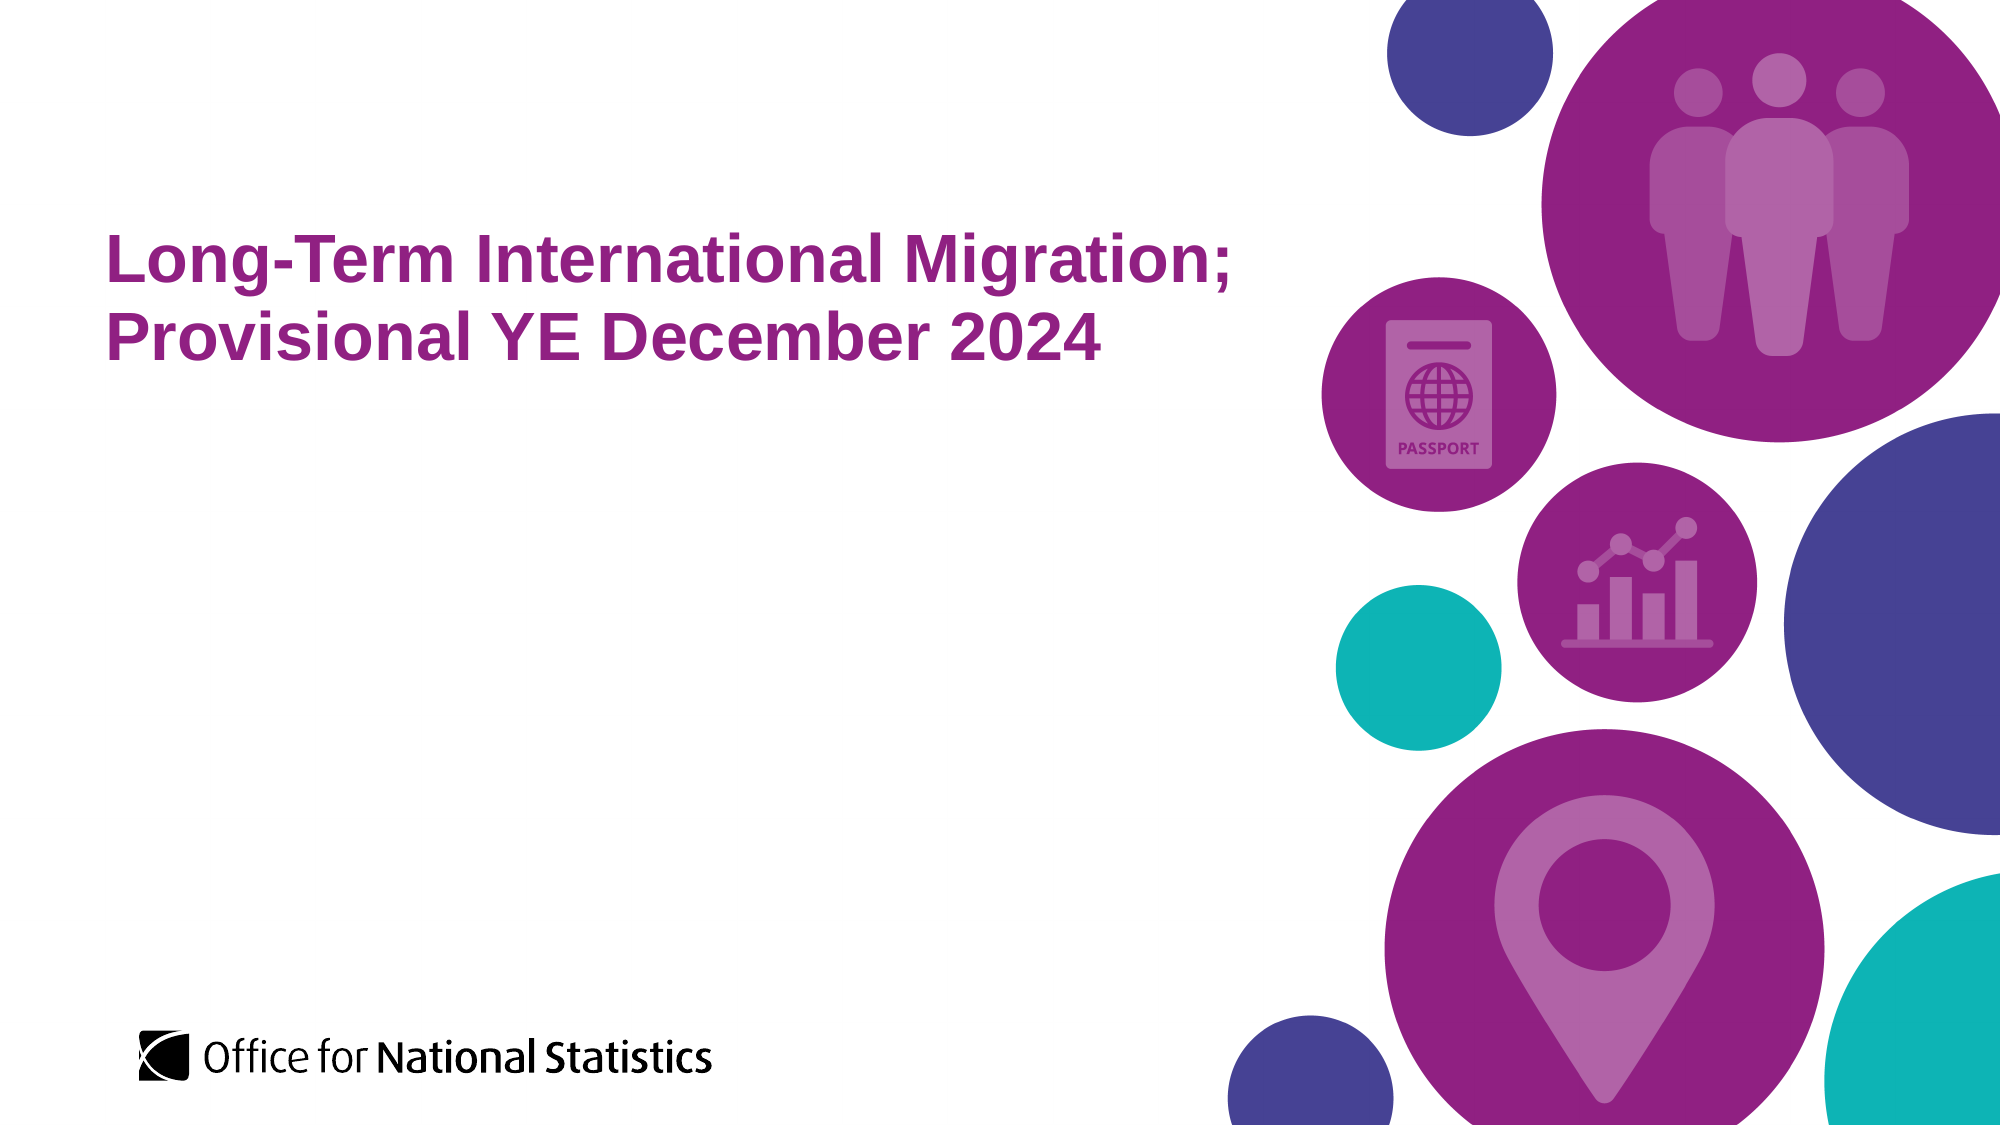

# Long-Term International Migration; Provisional YE December 2024